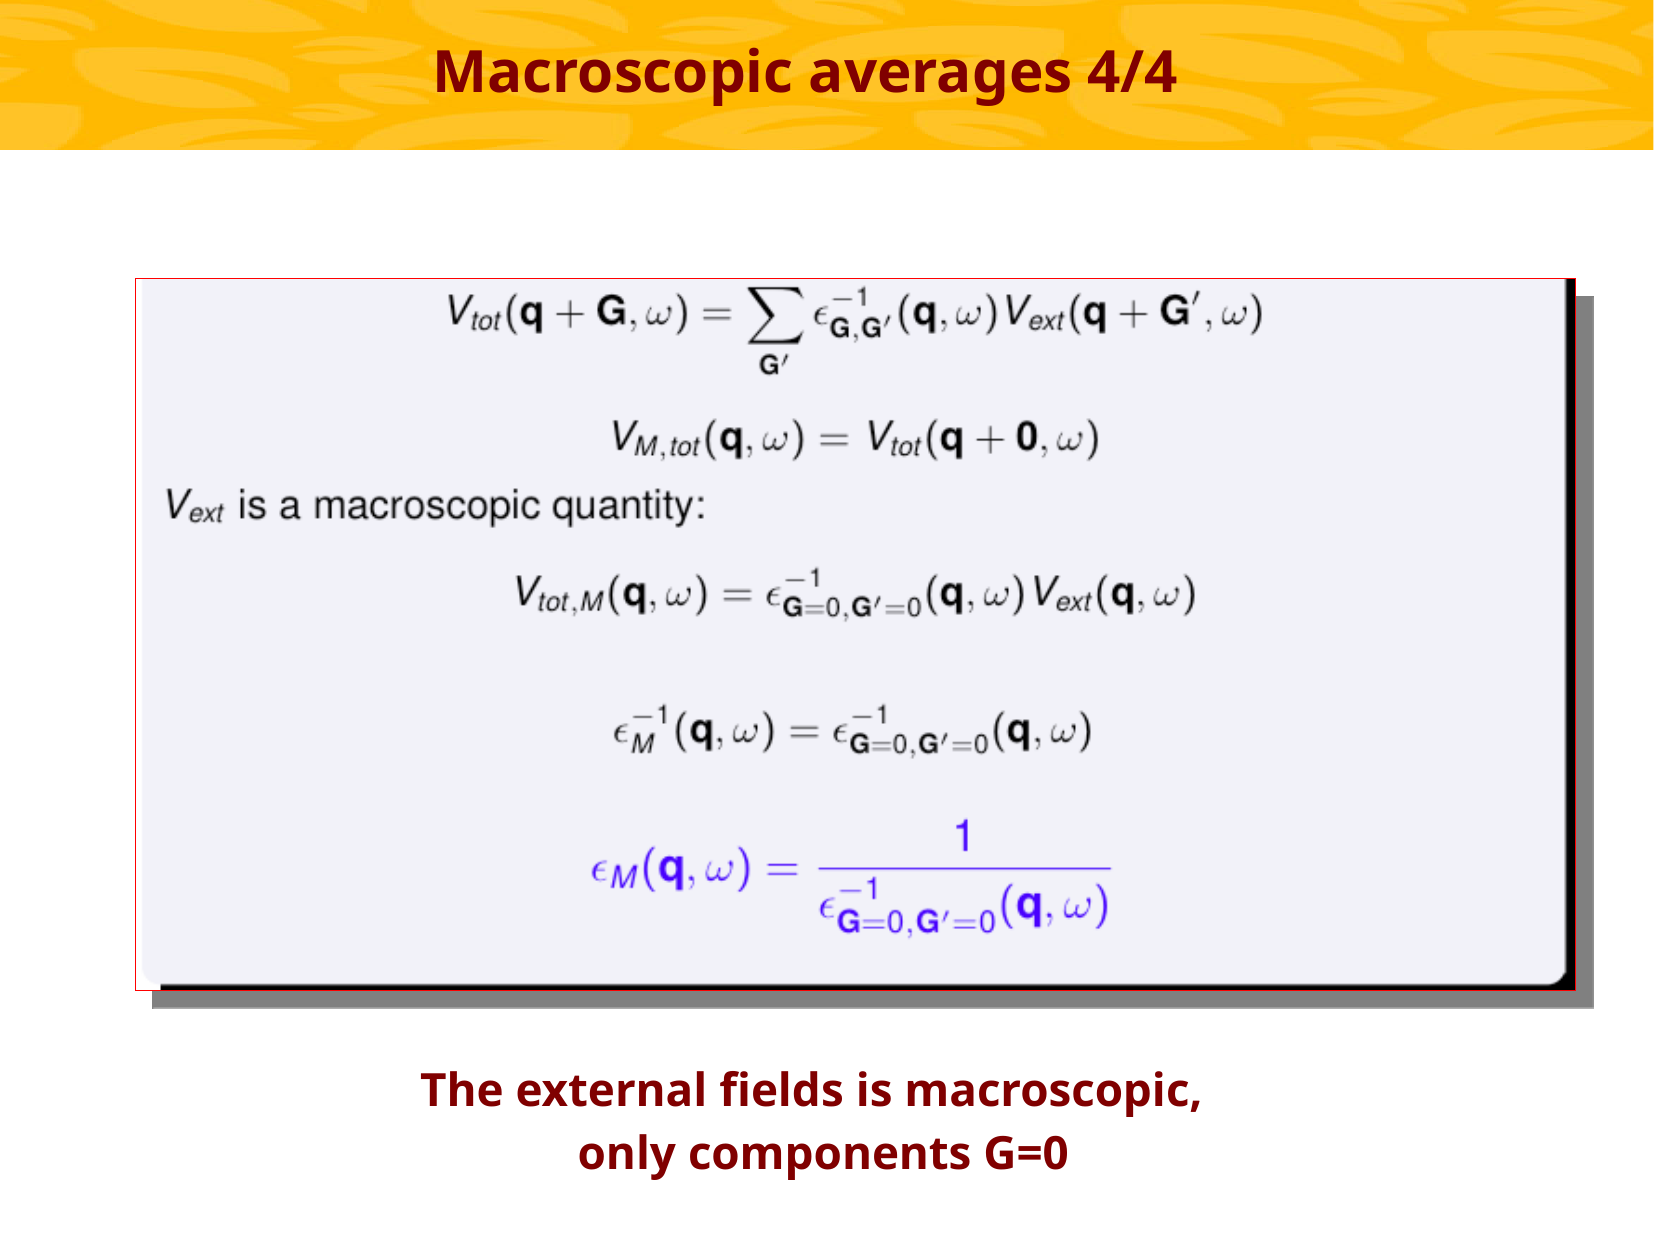

Macroscopic averages 4/4
The external fields is macroscopic,
 only components G=0